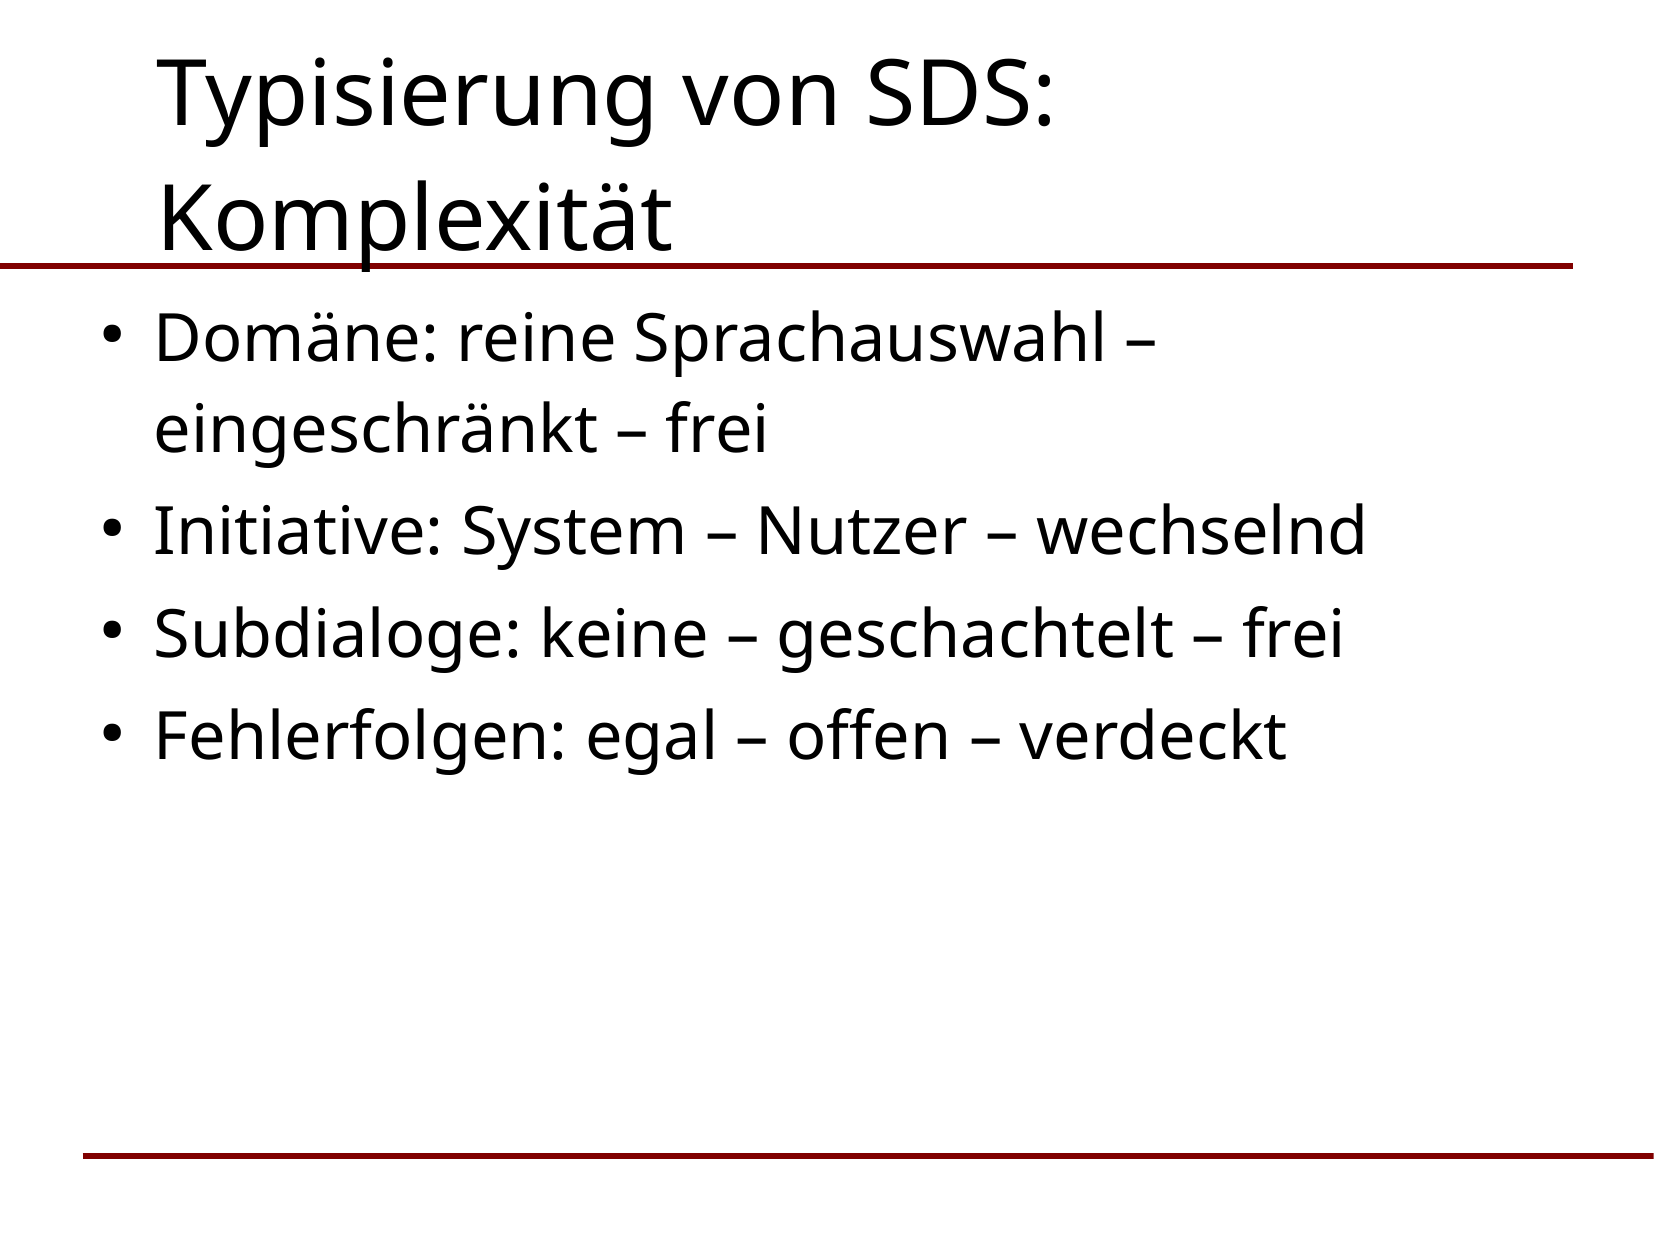

# Typisierung von SDS: Komplexität
Domäne: reine Sprachauswahl – eingeschränkt – frei
Initiative: System – Nutzer – wechselnd
Subdialoge: keine – geschachtelt – frei
Fehlerfolgen: egal – offen – verdeckt